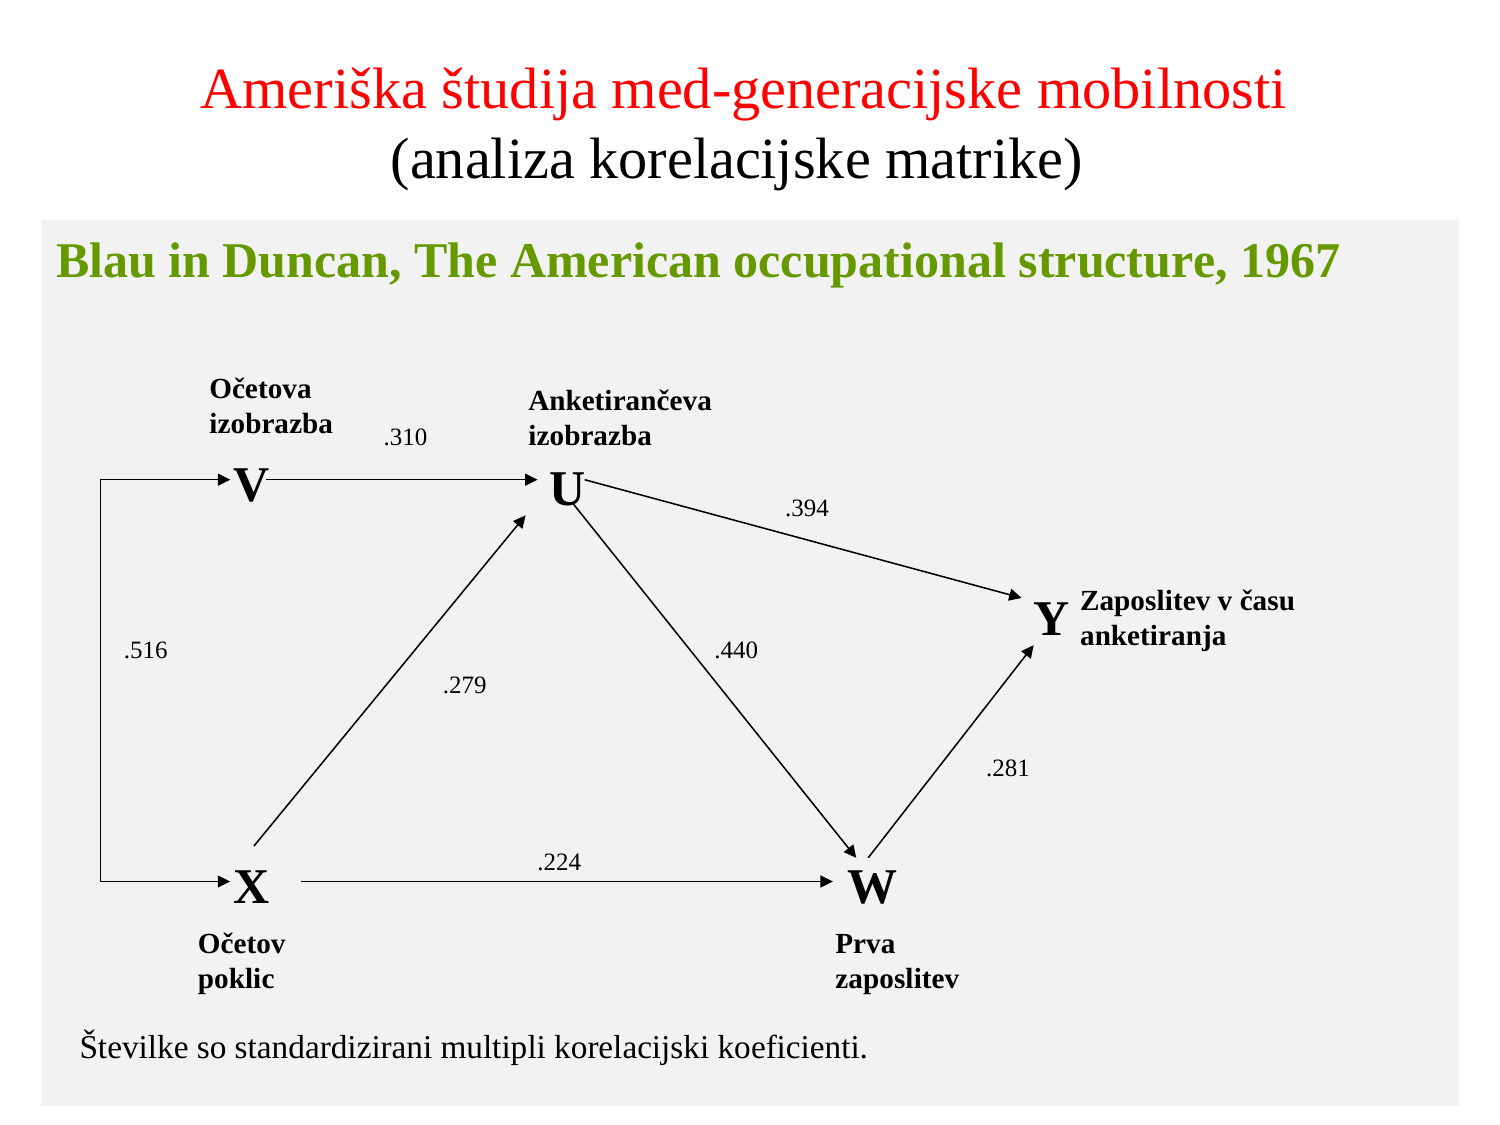

# Ameriška študija med-generacijske mobilnosti (analiza korelacijske matrike)
Blau in Duncan, The American occupational structure, 1967
Očetova
izobrazba
Anketirančeva
izobrazba
.310
V
U
.394
Zaposlitev v času
anketiranja
Y
.516
.440
.279
.281
.224
X
W
Očetov
poklic
Prva
zaposlitev
Številke so standardizirani multipli korelacijski koeficienti.